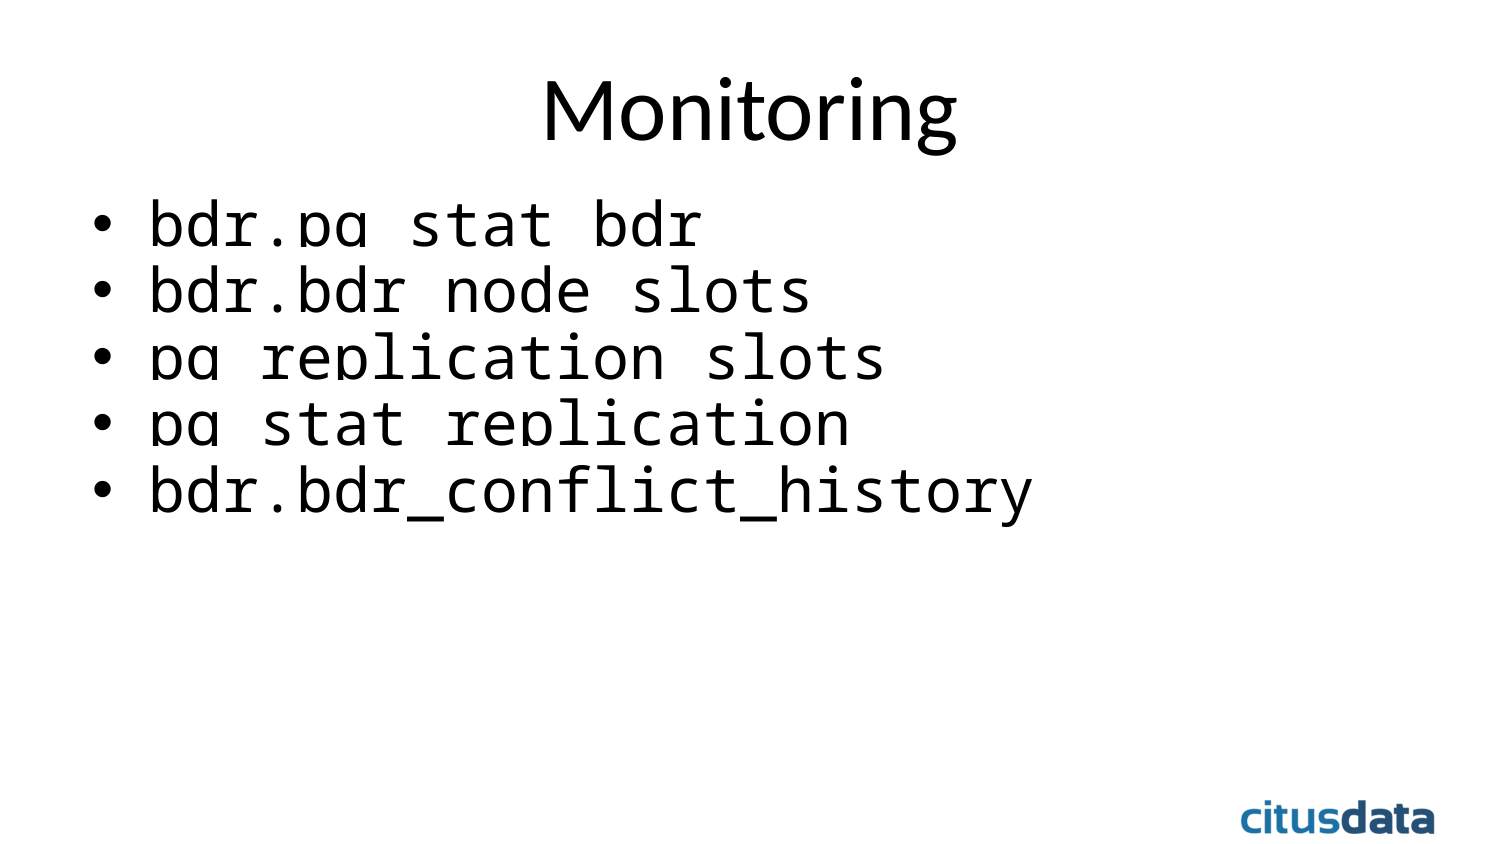

# Monitoring
bdr.pg_stat_bdr
bdr.bdr_node_slots
pg_replication_slots
pg_stat_replication
bdr.bdr_conflict_history